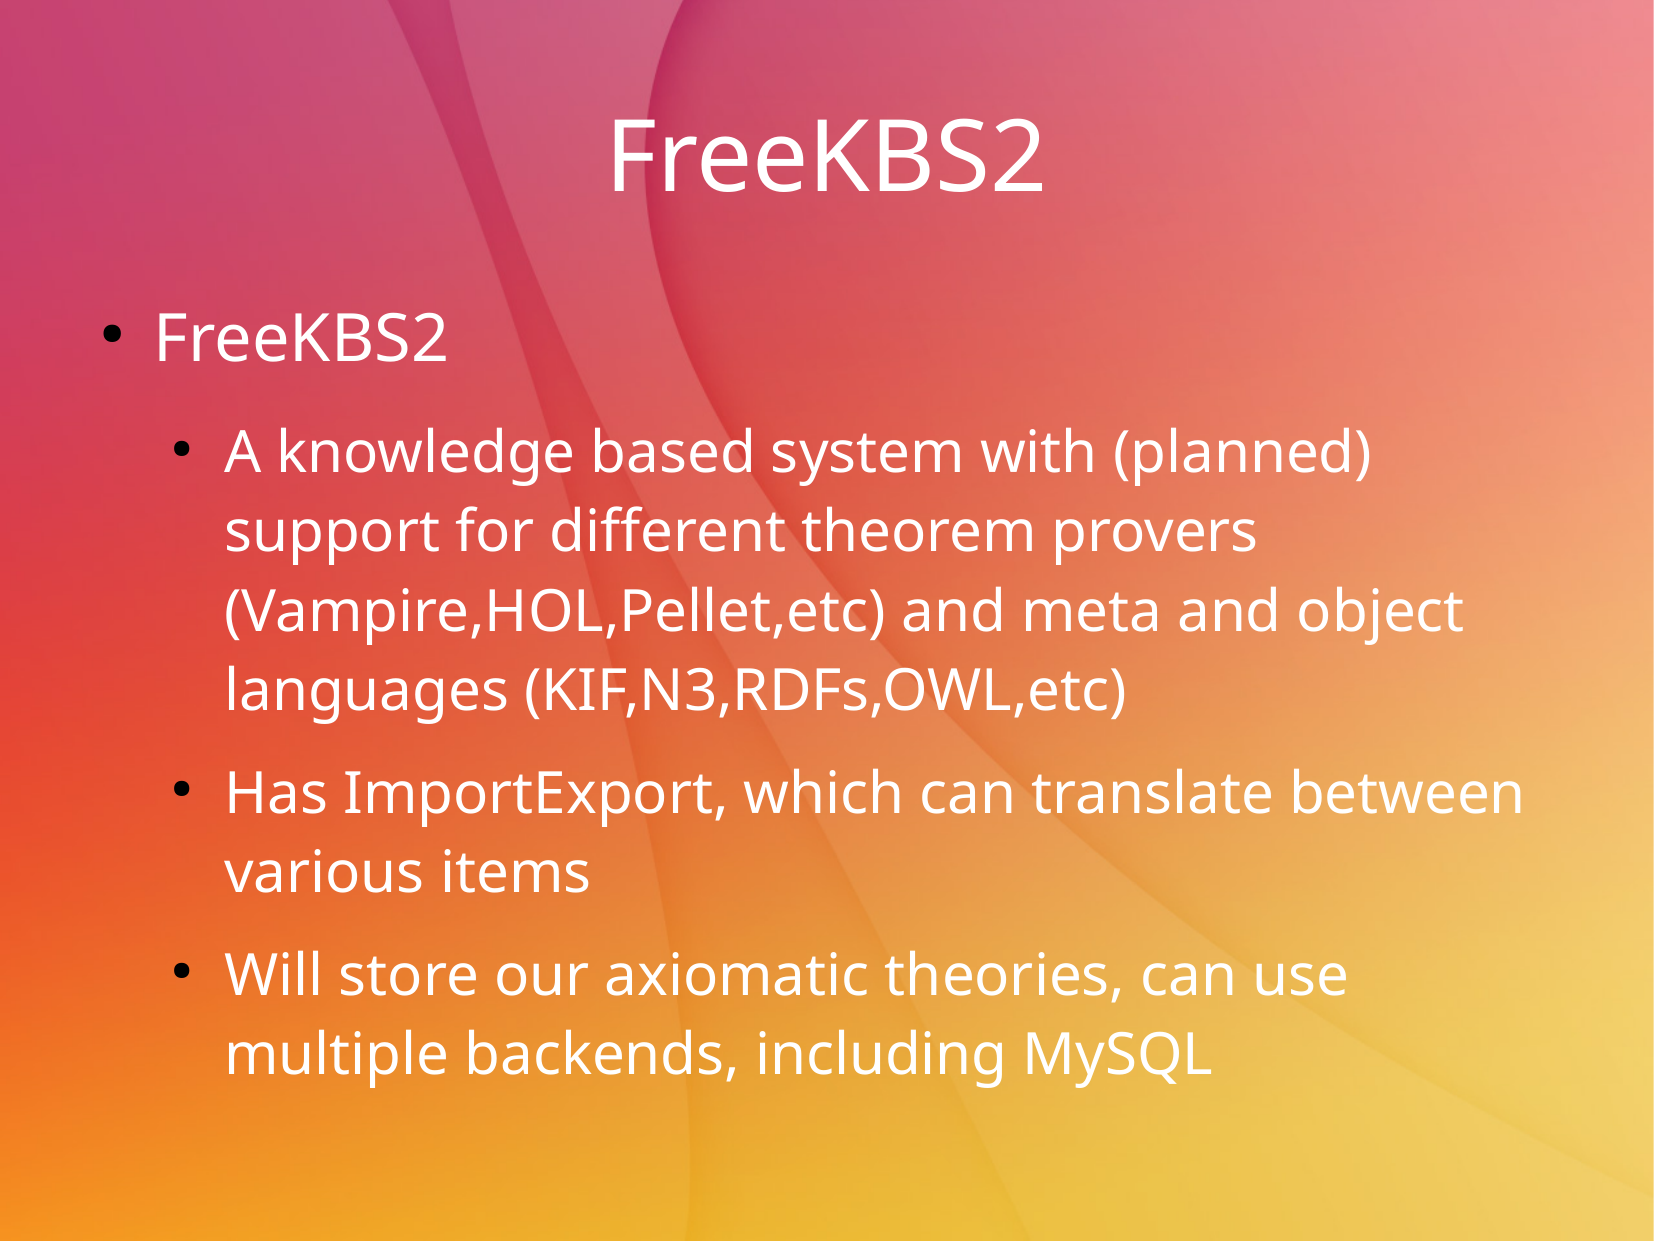

# FreeKBS2
FreeKBS2
A knowledge based system with (planned) support for different theorem provers (Vampire,HOL,Pellet,etc) and meta and object languages (KIF,N3,RDFs,OWL,etc)
Has ImportExport, which can translate between various items
Will store our axiomatic theories, can use multiple backends, including MySQL